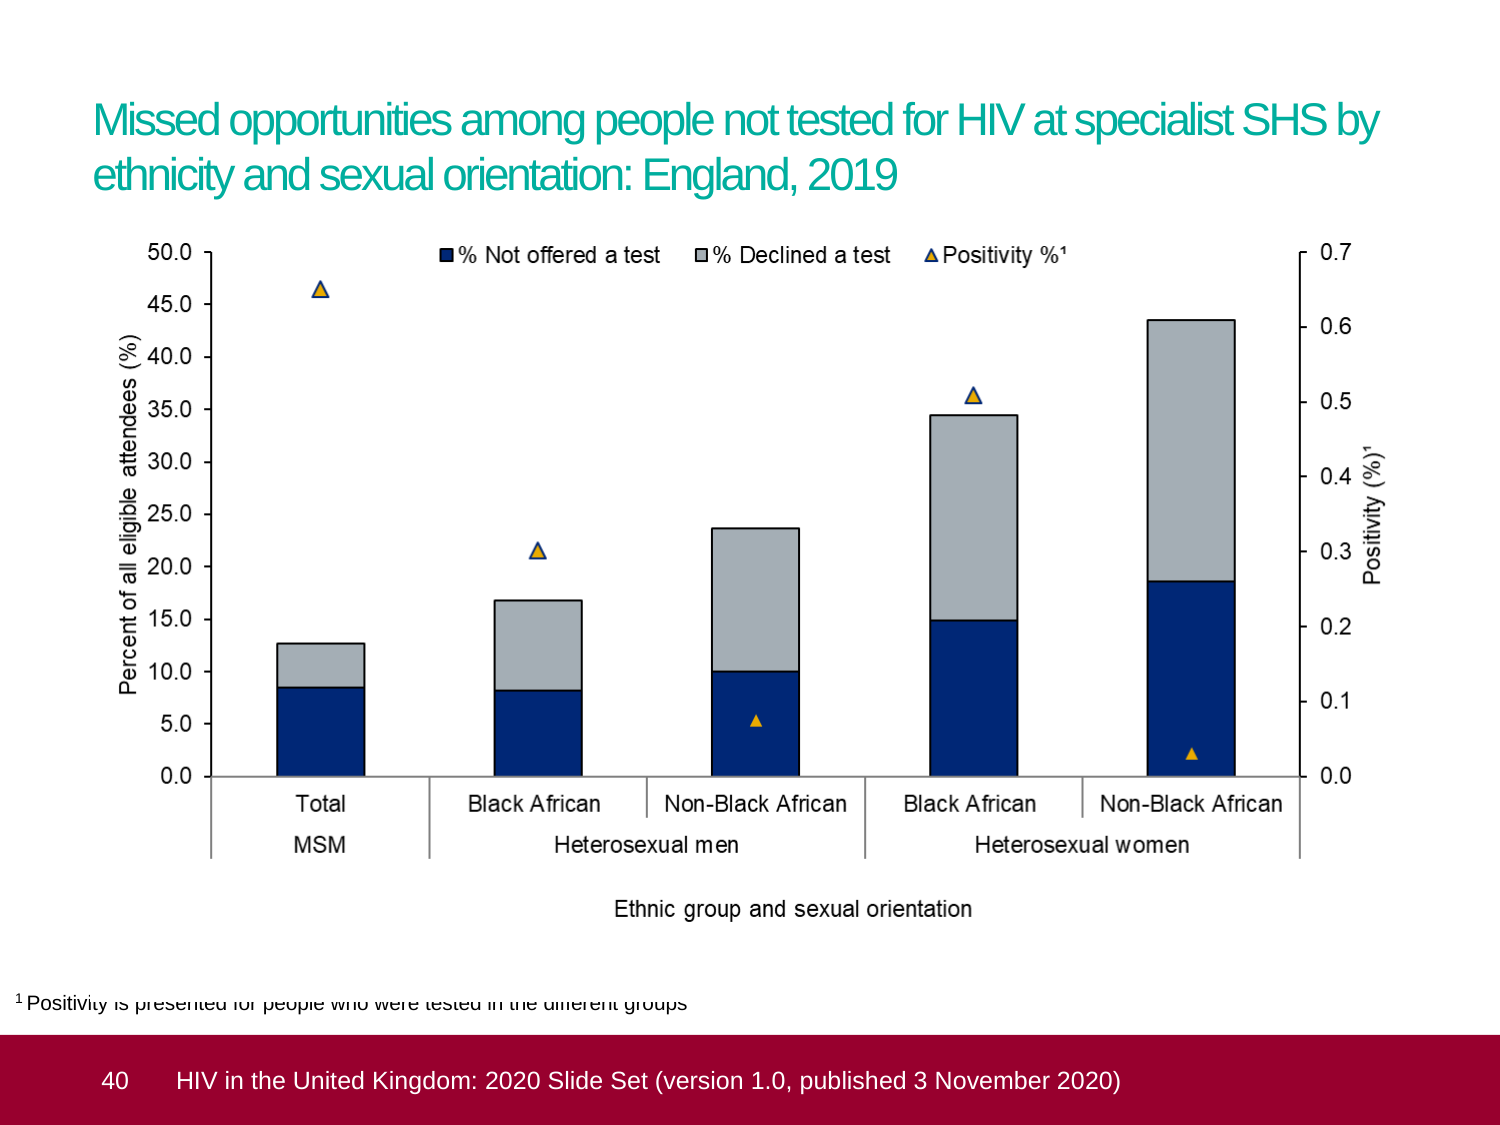

# Missed opportunities among people not tested for HIV at specialist SHS by ethnicity and sexual orientation: England, 2019
1 Positivity is presented for people who were tested in the different groups
 39
HIV in the United Kingdom: 2020 Slide Set (version 1.0, published 3 November 2020)